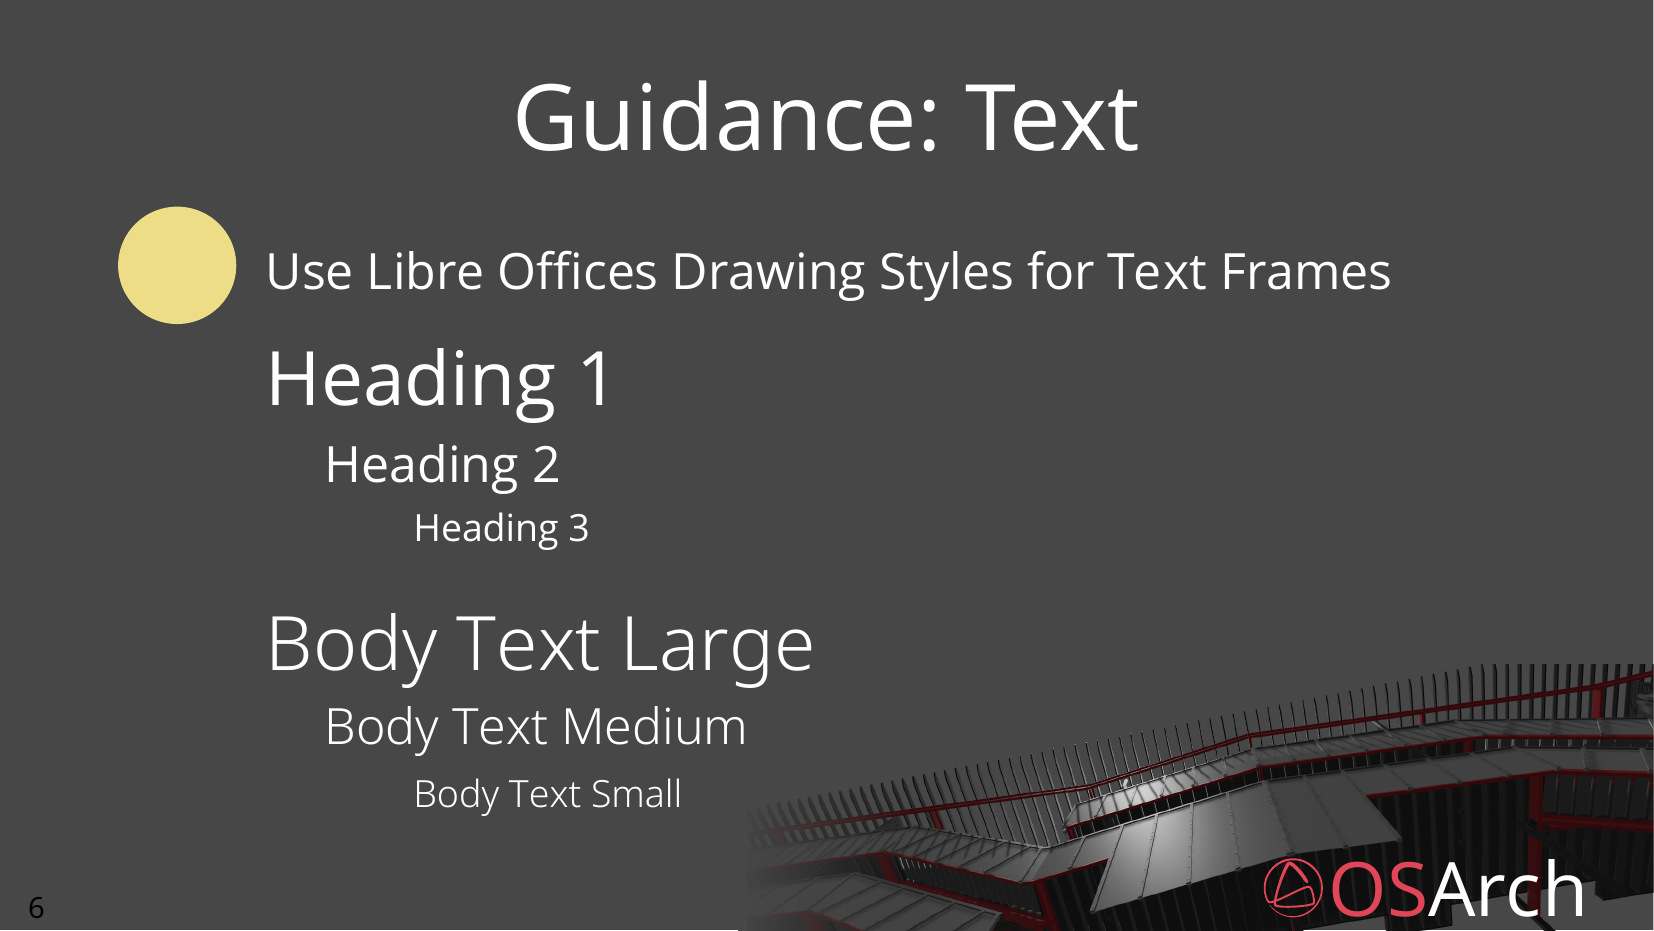

# Guidance: Text
Use Libre Offices Drawing Styles for Text Frames
Heading 1
Heading 2
Heading 3
Body Text Large
Body Text Medium
Body Text Small